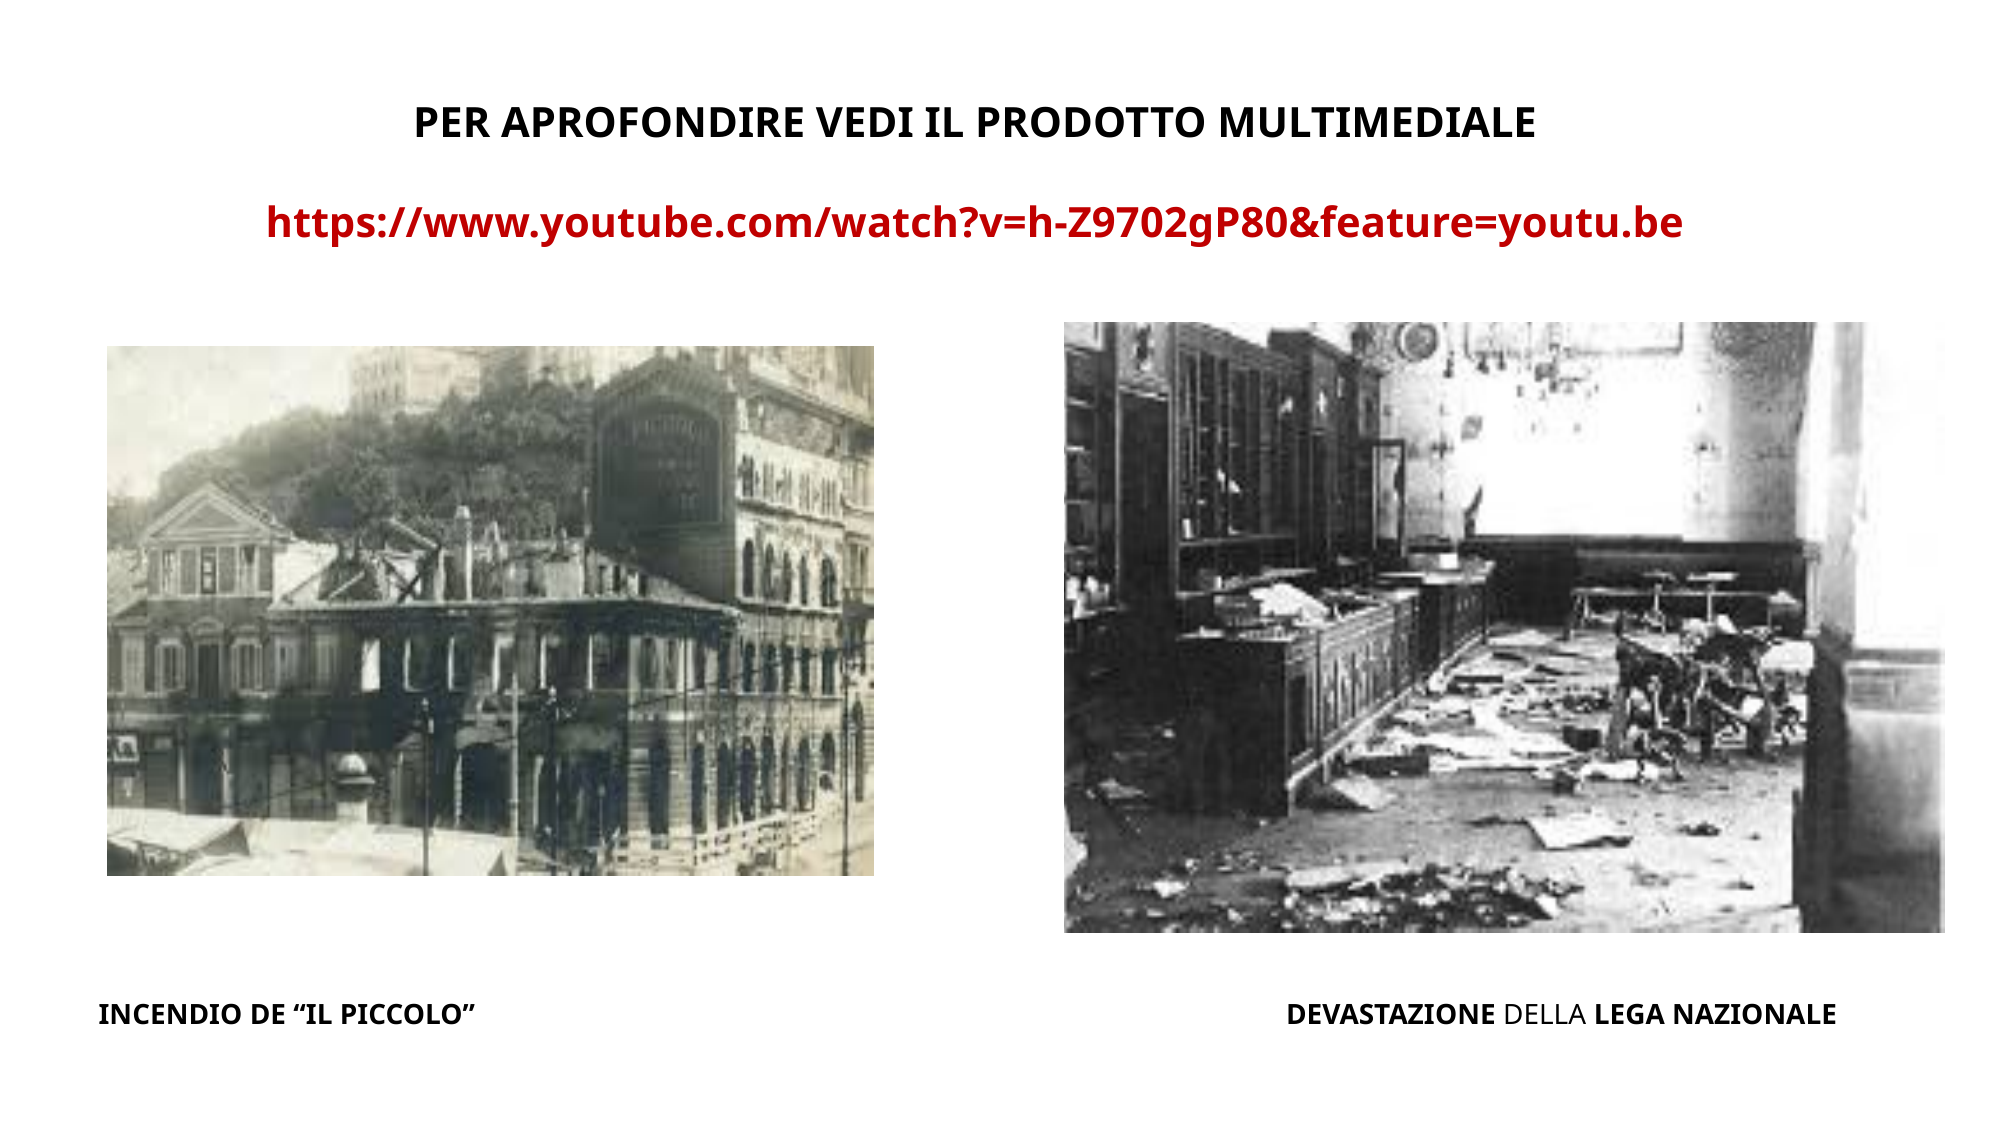

PER APROFONDIRE VEDI IL PRODOTTO MULTIMEDIALE
https://www.youtube.com/watch?v=h-Z9702gP80&feature=youtu.be
INCENDIO DE “IL PICCOLO”
DEVASTAZIONE DELLA LEGA NAZIONALE